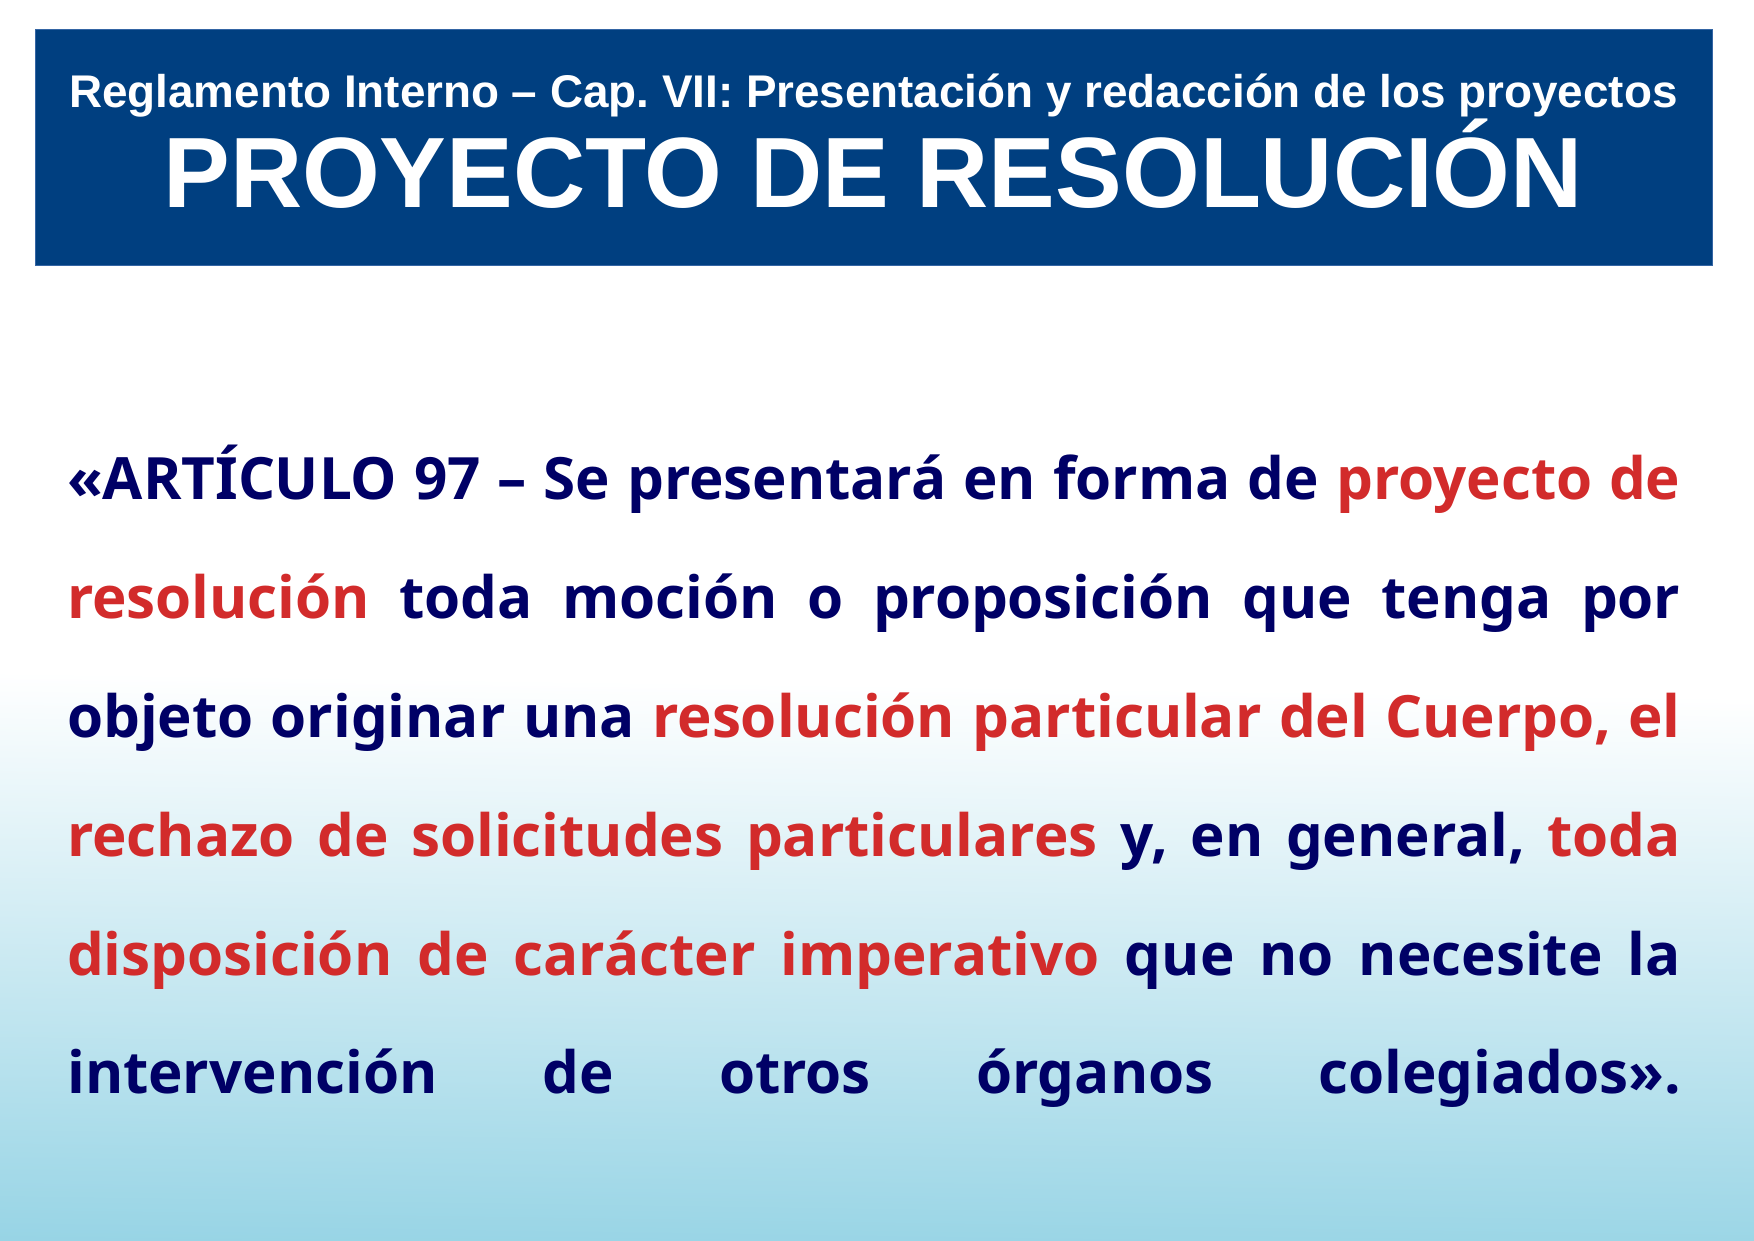

Reglamento Interno – Cap. VII: Presentación y redacción de los proyectos
PROYECTO DE RESOLUCIÓN
# «ARTÍCULO 97 – Se presentará en forma de proyecto de resolución toda moción o proposición que tenga por objeto originar una resolución particular del Cuerpo, el rechazo de solicitudes particulares y, en general, toda disposición de carácter imperativo que no necesite la intervención de otros órganos colegiados».